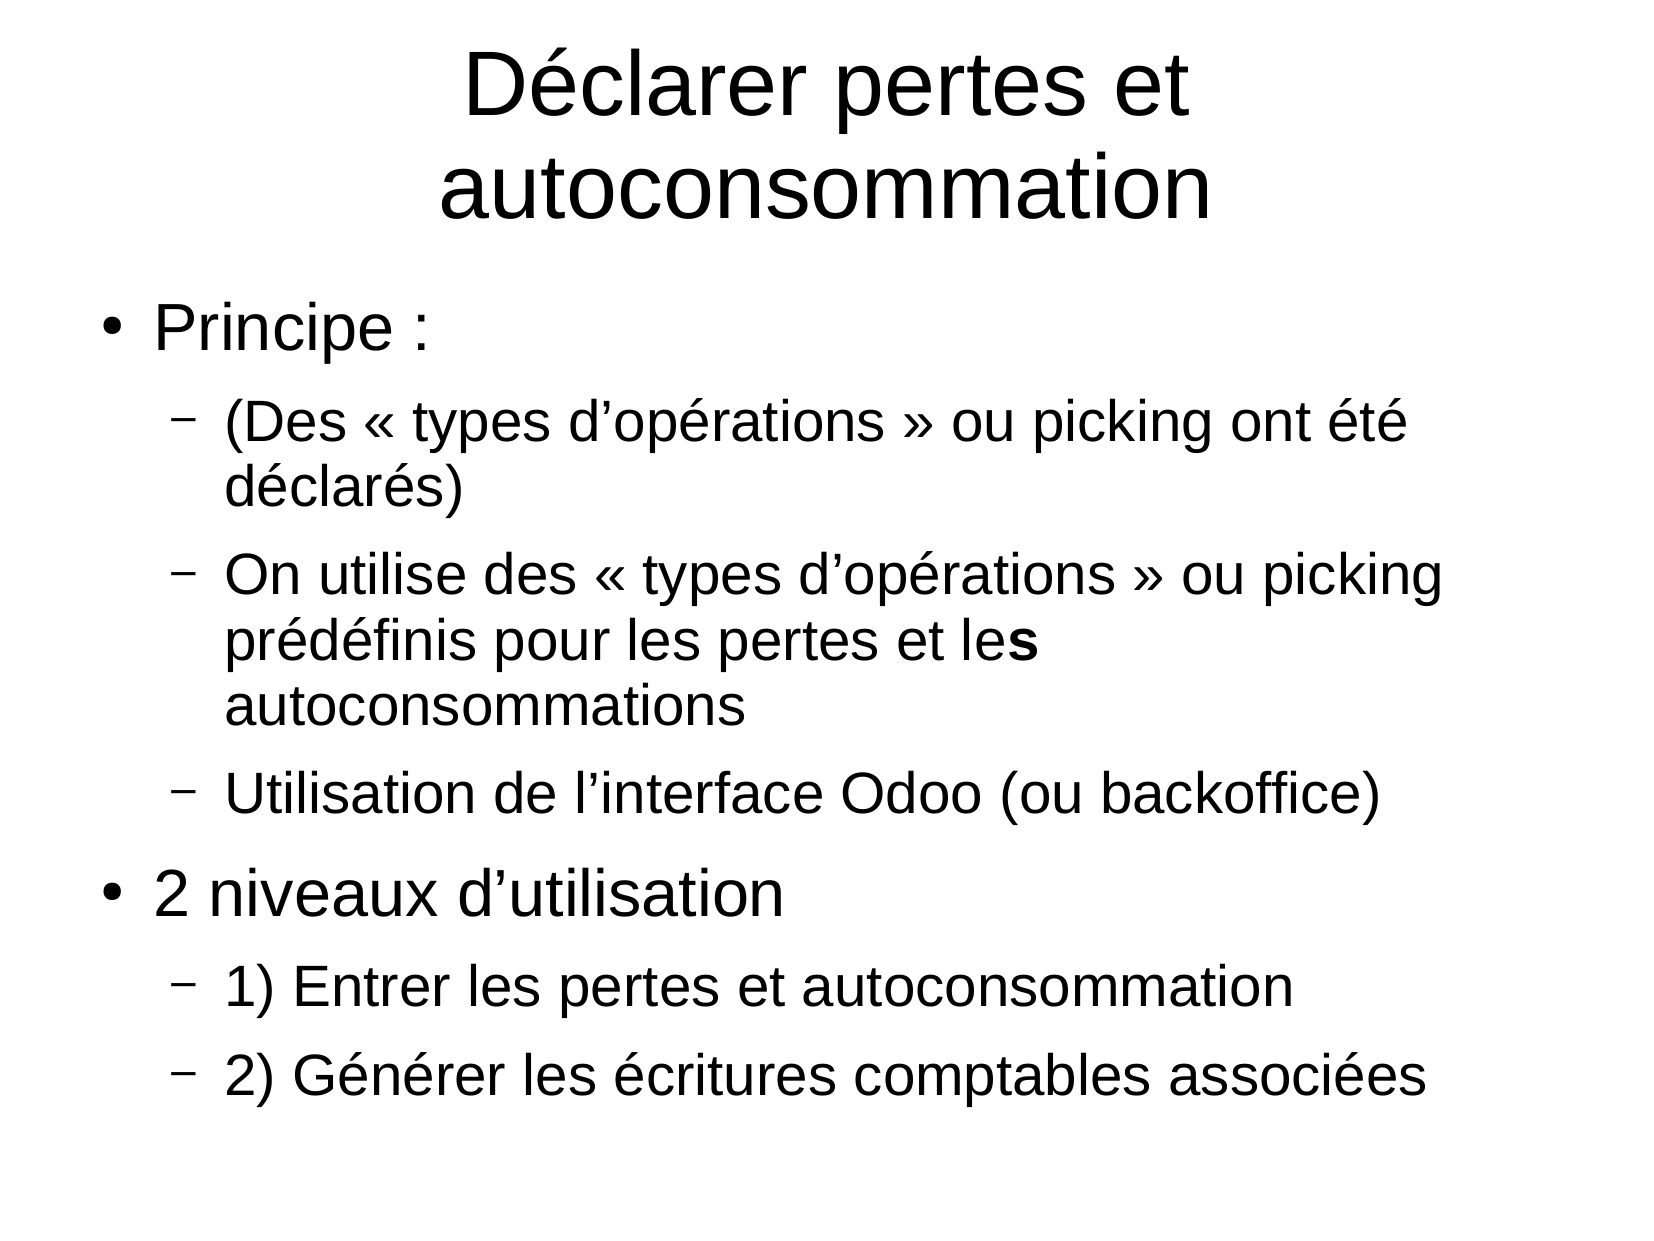

# Déclarer pertes et autoconsommation
Principe :
(Des « types d’opérations » ou picking ont été déclarés)
On utilise des « types d’opérations » ou picking prédéfinis pour les pertes et les autoconsommations
Utilisation de l’interface Odoo (ou backoffice)
2 niveaux d’utilisation
1) Entrer les pertes et autoconsommation
2) Générer les écritures comptables associées